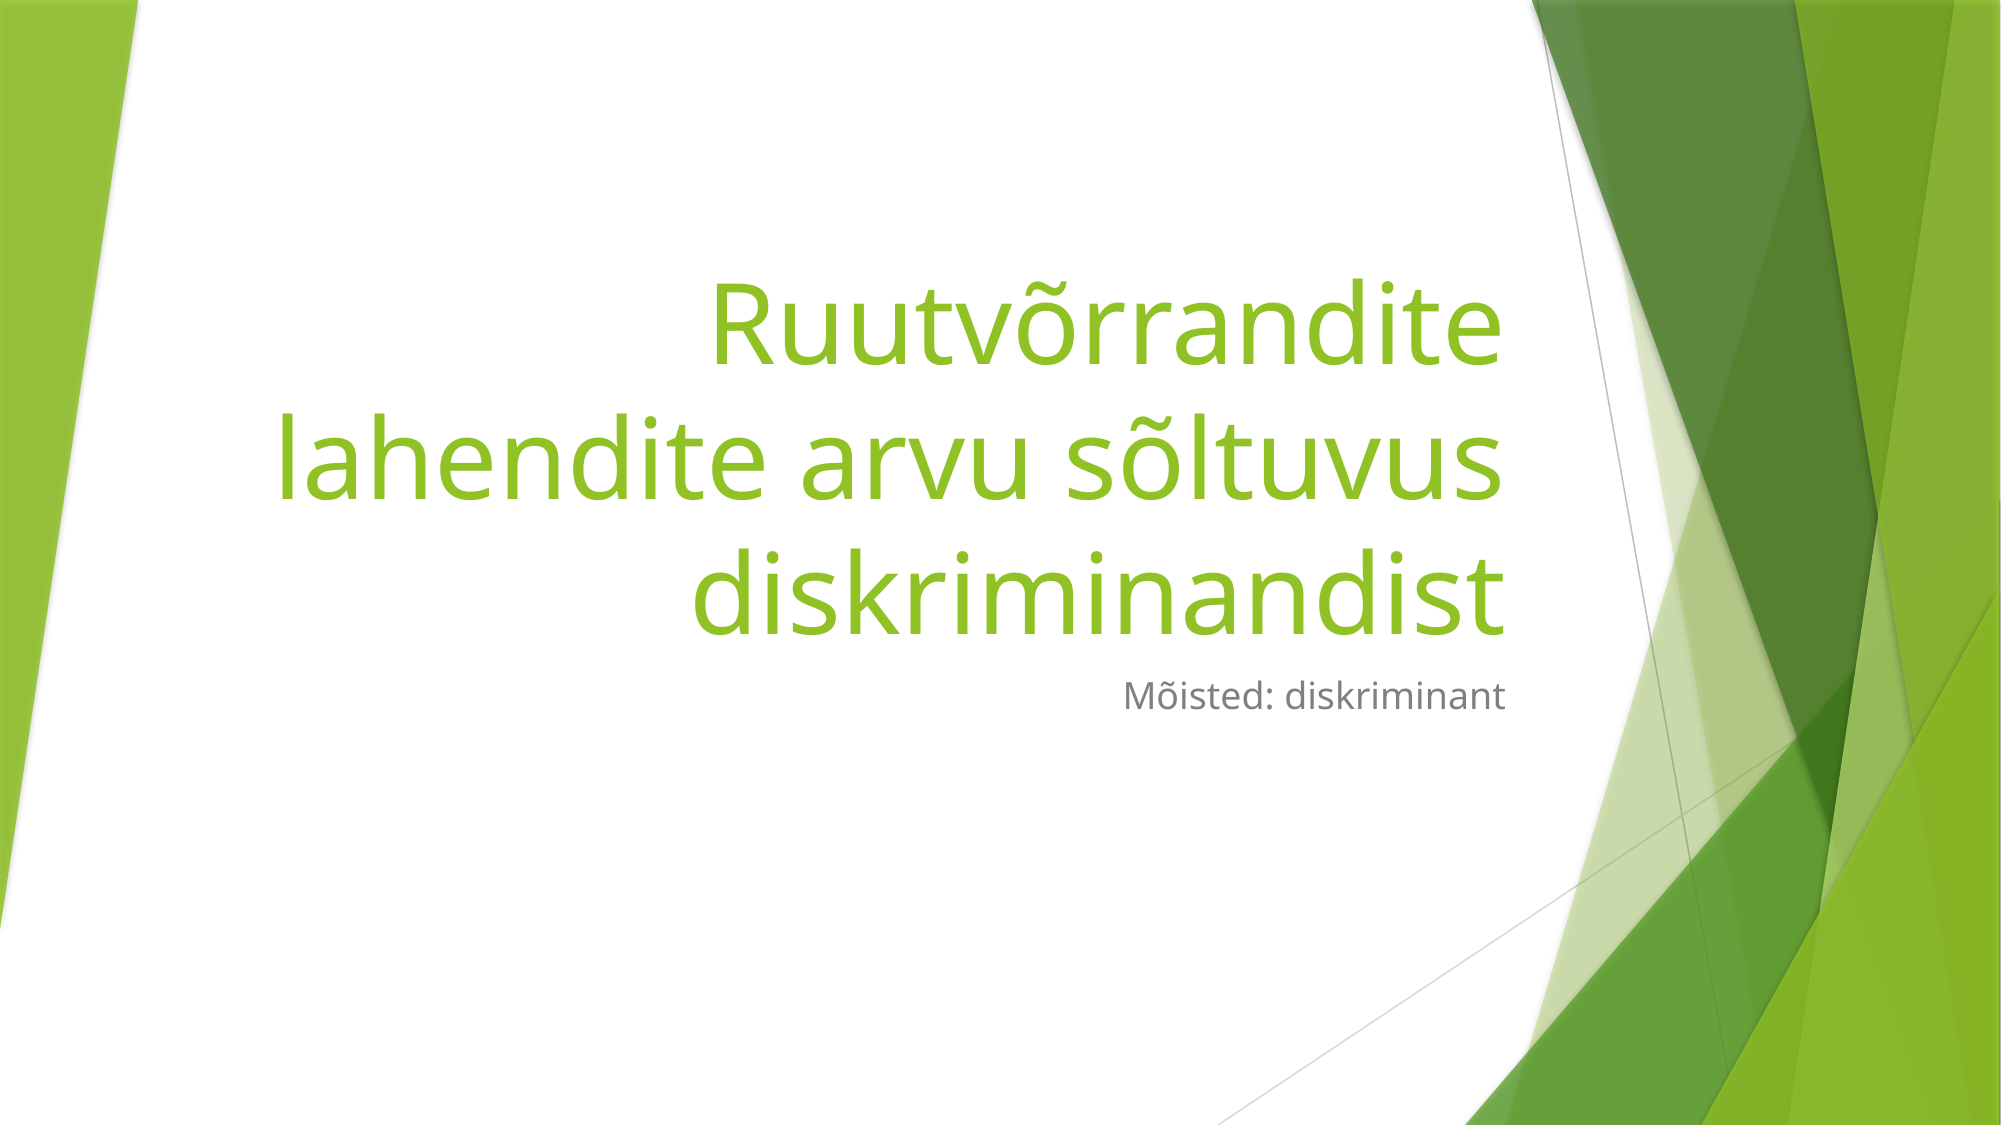

# Ruutvõrrandite lahendite arvu sõltuvus diskriminandist
Mõisted: diskriminant